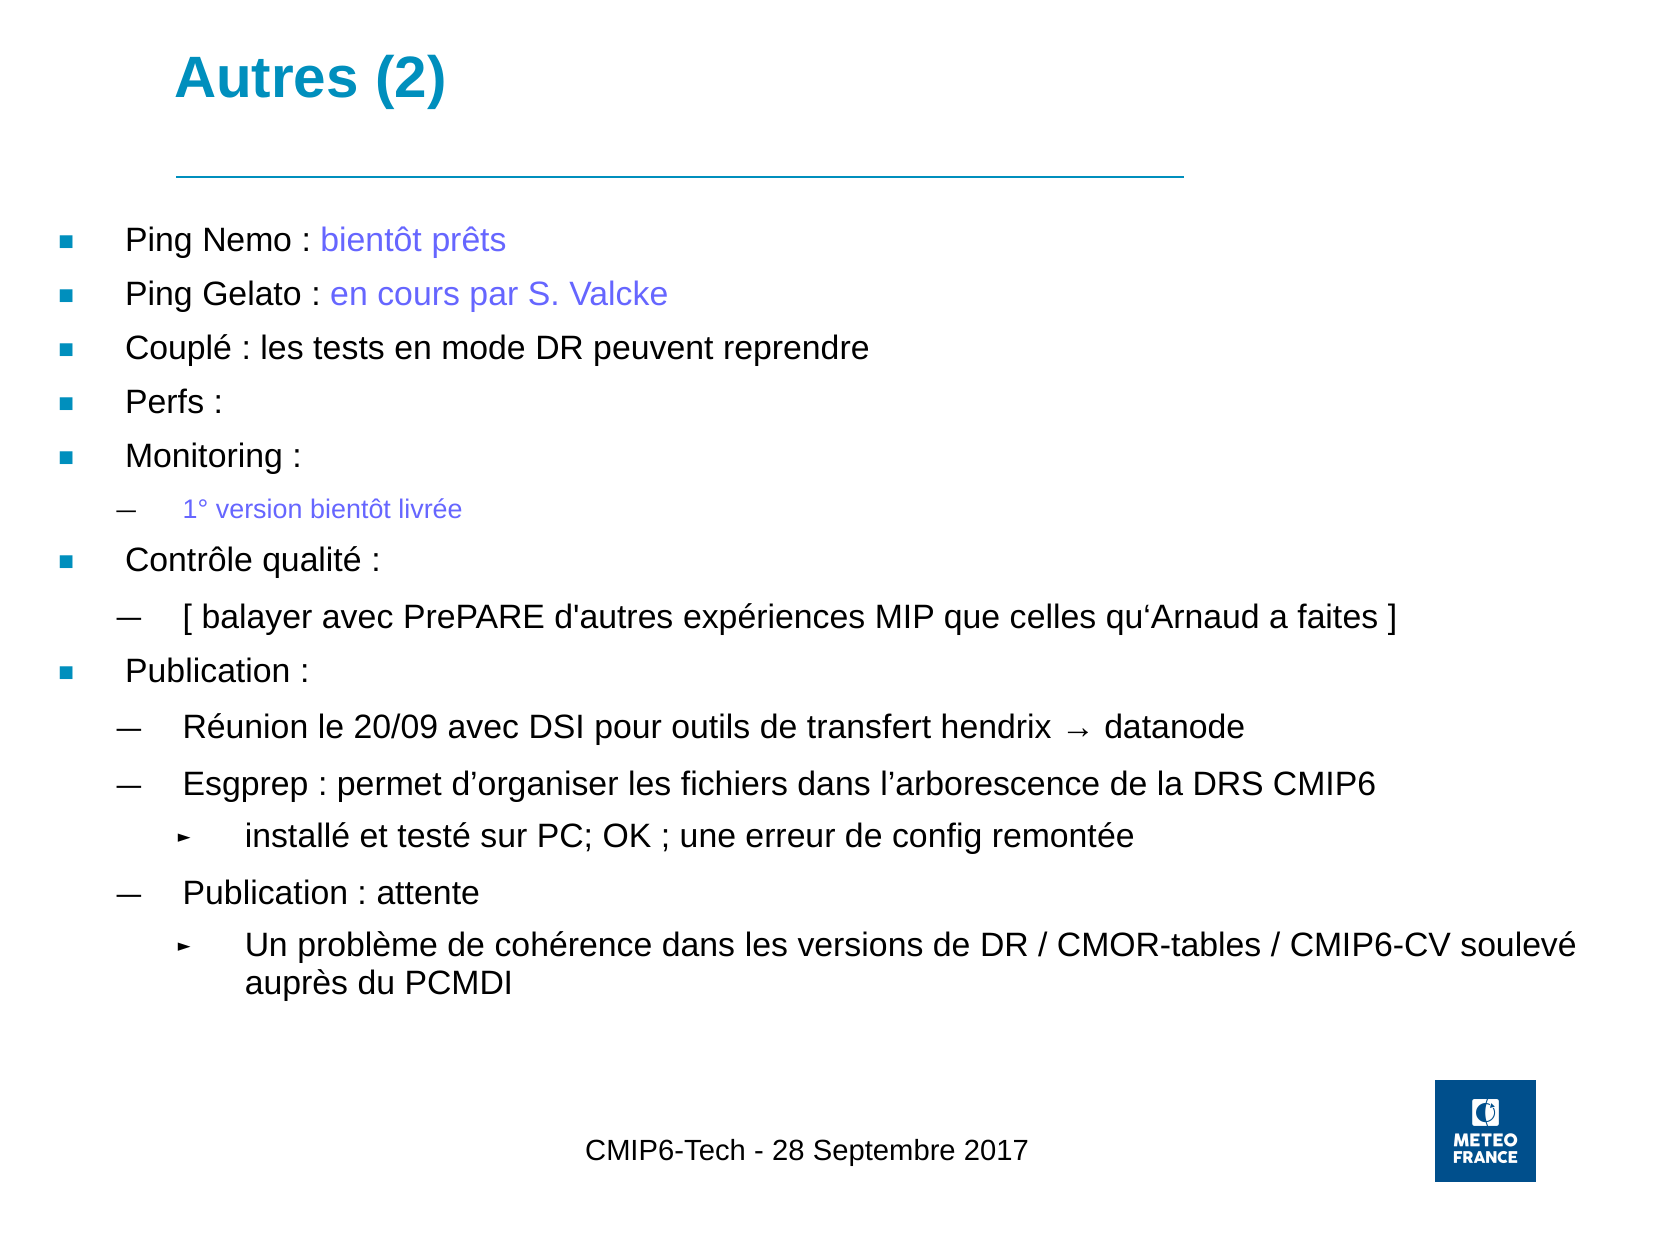

# Autres (2)
Ping Nemo : bientôt prêts
Ping Gelato : en cours par S. Valcke
Couplé : les tests en mode DR peuvent reprendre
Perfs :
Monitoring :
1° version bientôt livrée
Contrôle qualité :
[ balayer avec PrePARE d'autres expériences MIP que celles qu‘Arnaud a faites ]
Publication :
Réunion le 20/09 avec DSI pour outils de transfert hendrix → datanode
Esgprep : permet d’organiser les fichiers dans l’arborescence de la DRS CMIP6
installé et testé sur PC; OK ; une erreur de config remontée
Publication : attente
Un problème de cohérence dans les versions de DR / CMOR-tables / CMIP6-CV soulevé auprès du PCMDI
CMIP6-Tech - 28 Septembre 2017